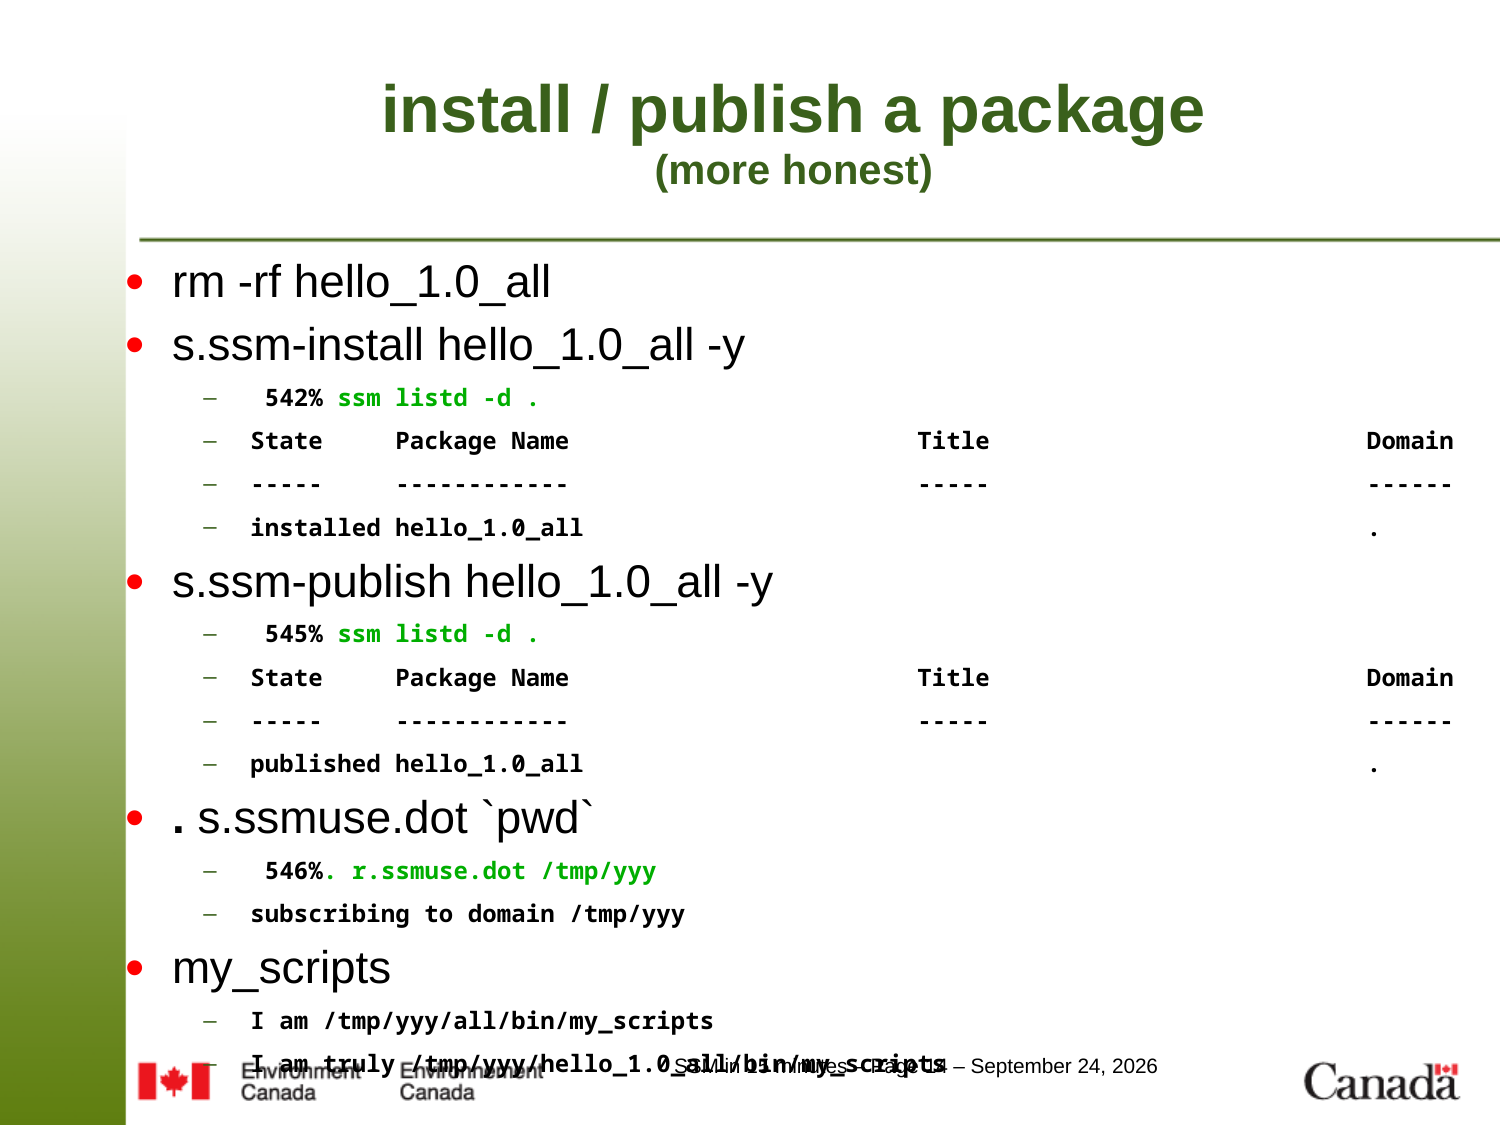

# install / publish a package (more honest)
rm -rf hello_1.0_all
s.ssm-install hello_1.0_all -y
 542% ssm listd -d .
State Package Name Title Domain
----- ------------ ----- ------
installed hello_1.0_all .
s.ssm-publish hello_1.0_all -y
 545% ssm listd -d .
State Package Name Title Domain
----- ------------ ----- ------
published hello_1.0_all .
. s.ssmuse.dot `pwd`
 546%. r.ssmuse.dot /tmp/yyy
subscribing to domain /tmp/yyy
my_scripts
I am /tmp/yyy/all/bin/my_scripts
I am truly /tmp/yyy/hello_1.0_all/bin/my_scripts